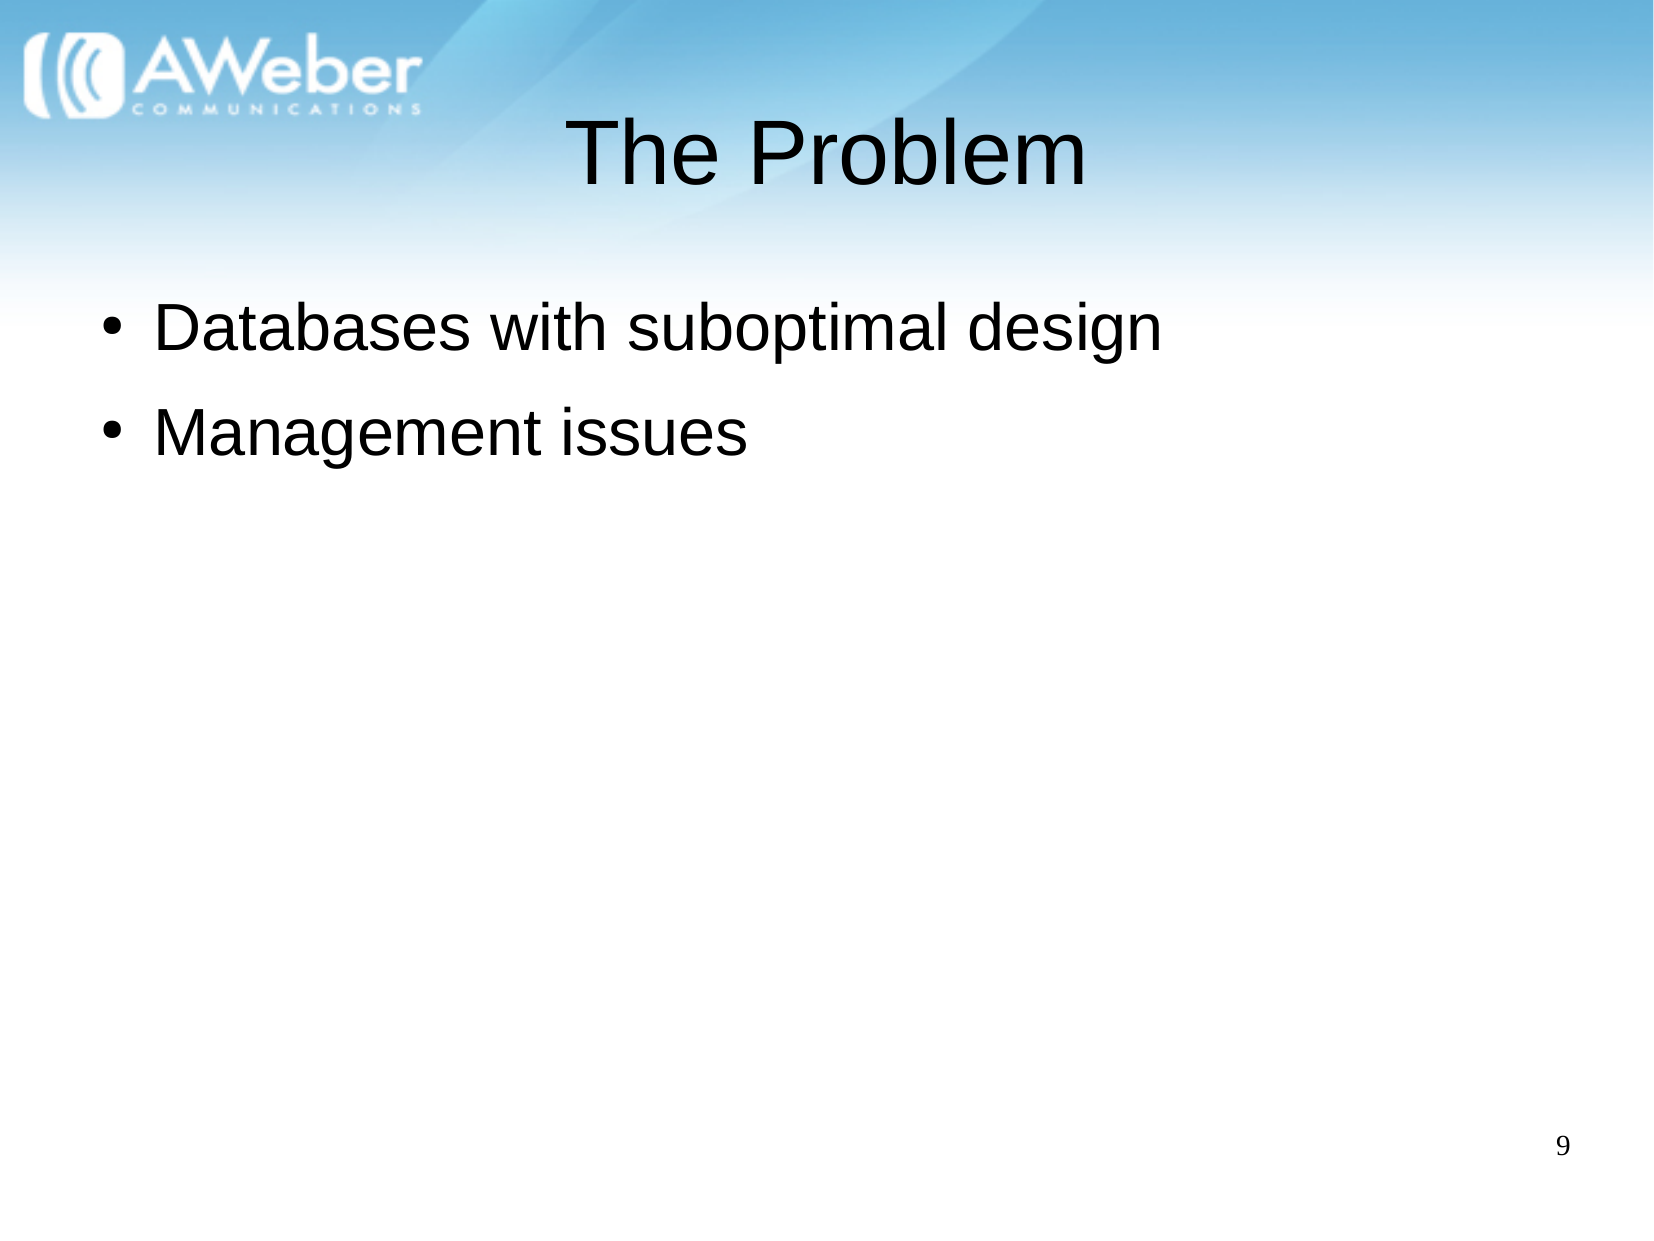

# The Problem
Databases with suboptimal design
Management issues
9